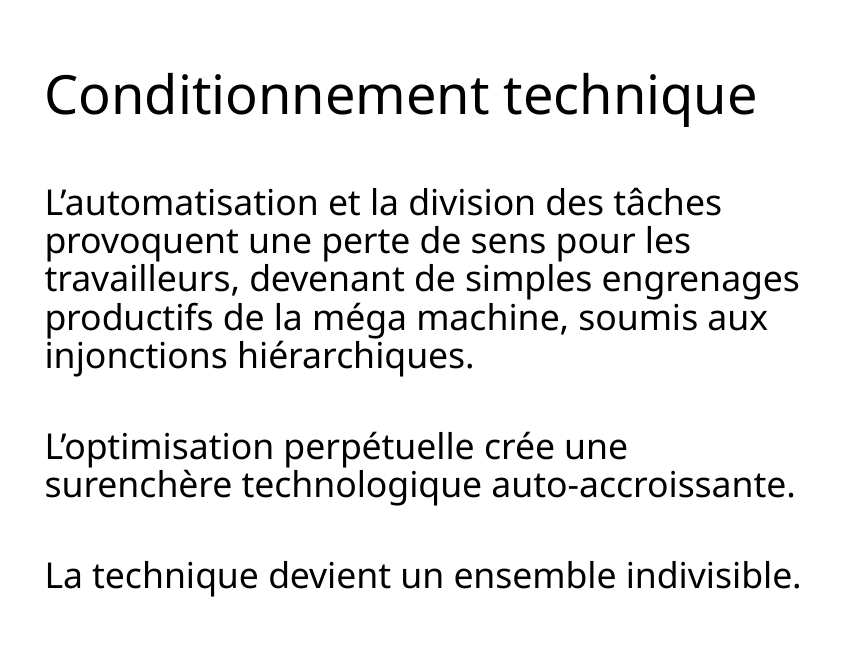

# Conditionnement technique
L’automatisation et la division des tâches provoquent une perte de sens pour les travailleurs, devenant de simples engrenages productifs de la méga machine, soumis aux injonctions hiérarchiques.
L’optimisation perpétuelle crée une surenchère technologique auto-accroissante.
La technique devient un ensemble indivisible.